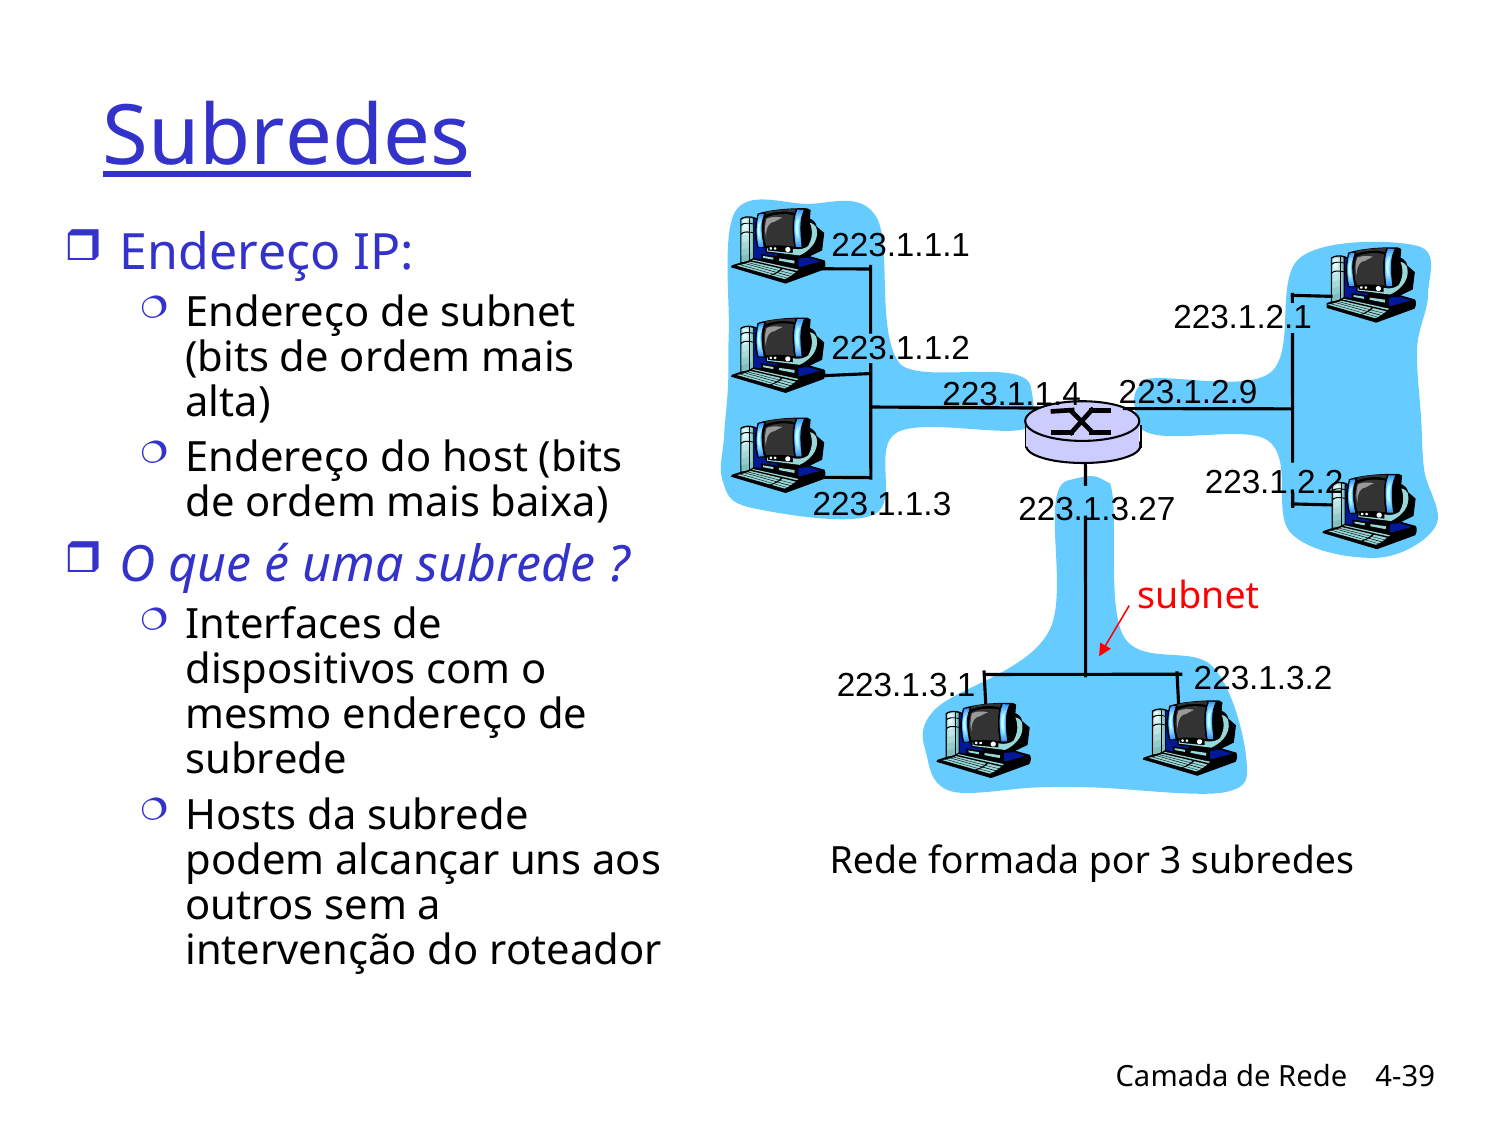

Subredes
223.1.1.1
Endereço IP:
Endereço de subnet (bits de ordem mais alta)
Endereço do host (bits de ordem mais baixa)
O que é uma subrede ?
Interfaces de dispositivos com o mesmo endereço de subrede
Hosts da subrede podem alcançar uns aos outros sem a intervenção do roteador
223.1.2.1
223.1.1.2
223.1.2.9
223.1.1.4
223.1.2.2
223.1.1.3
223.1.3.27
subnet
223.1.3.2
223.1.3.1
Rede formada por 3 subredes
Camada de Rede